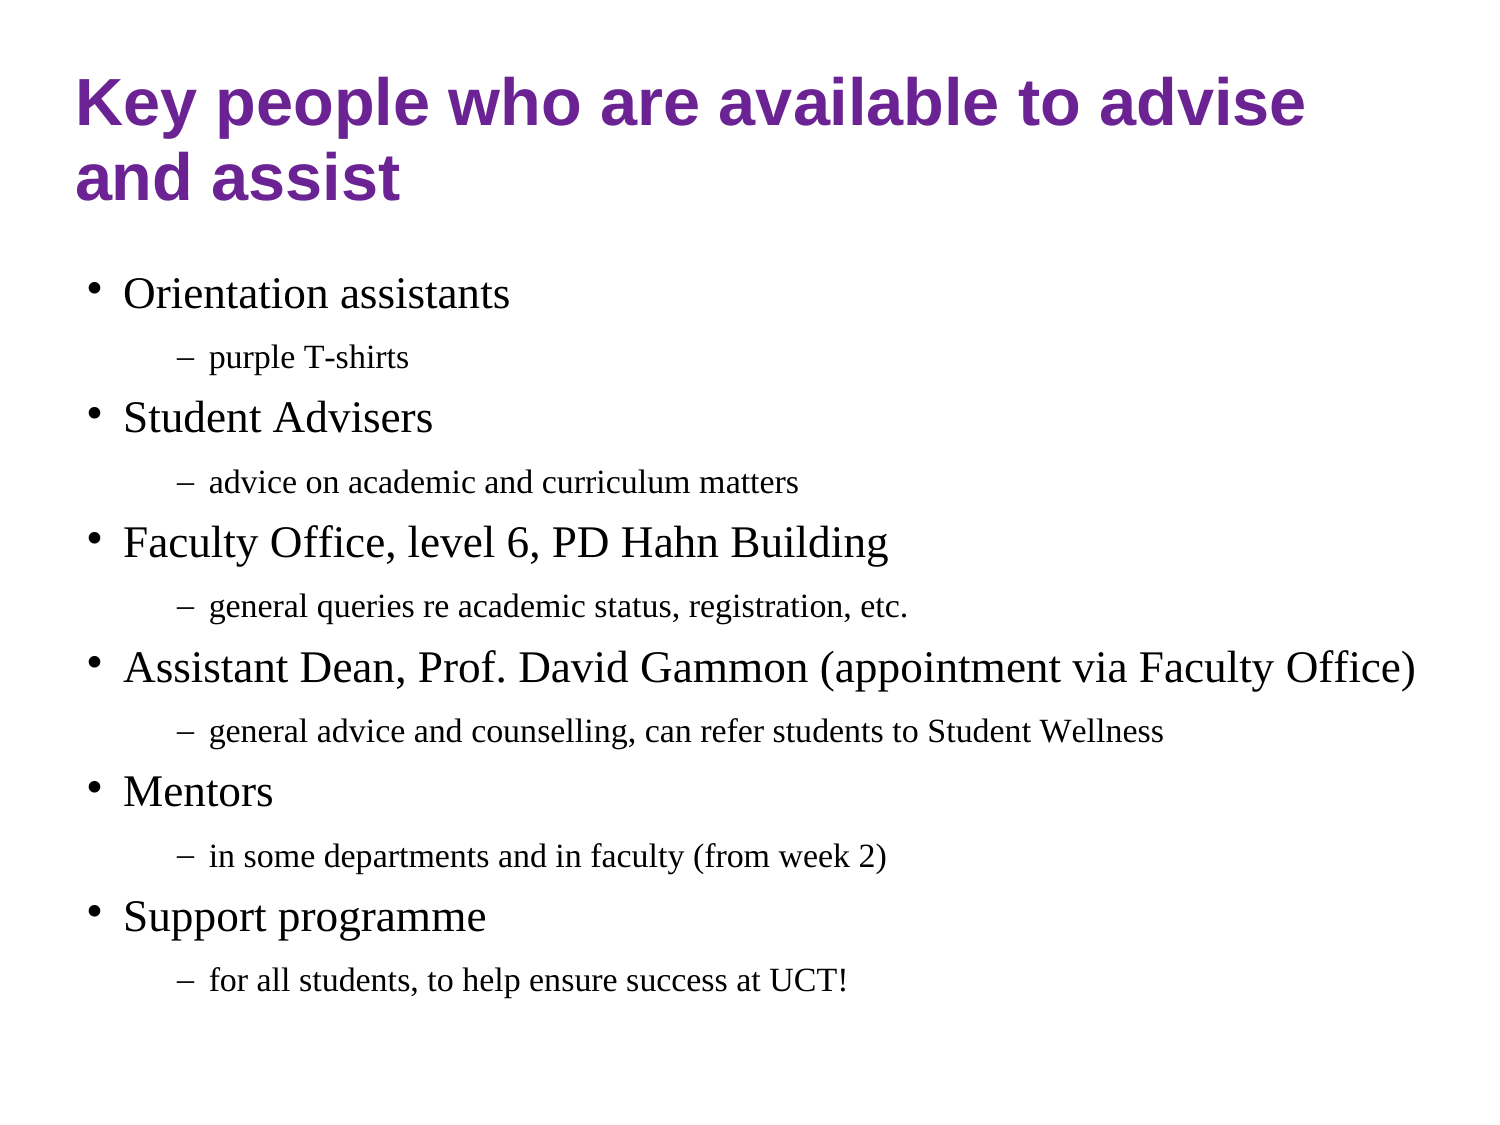

# Key people who are available to advise and assist
Orientation assistants
purple T-shirts
Student Advisers
advice on academic and curriculum matters
Faculty Office, level 6, PD Hahn Building
general queries re academic status, registration, etc.
Assistant Dean, Prof. David Gammon (appointment via Faculty Office)
general advice and counselling, can refer students to Student Wellness
Mentors
in some departments and in faculty (from week 2)
Support programme
for all students, to help ensure success at UCT!